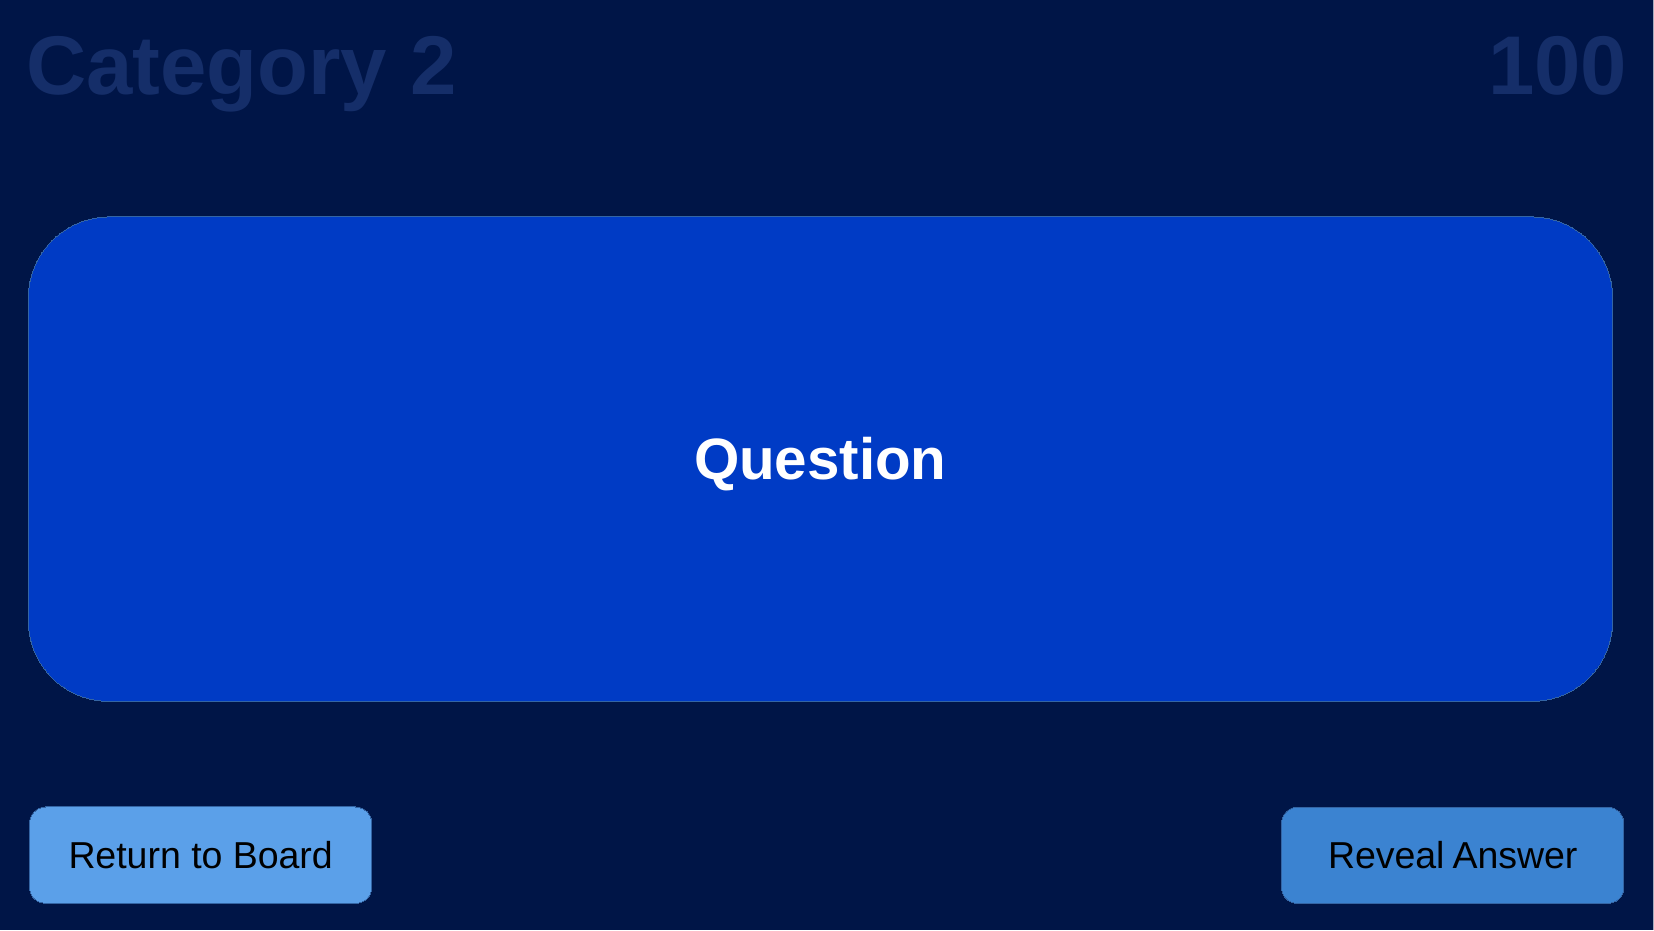

Category 2
100
Question
Return to Board
Reveal Answer